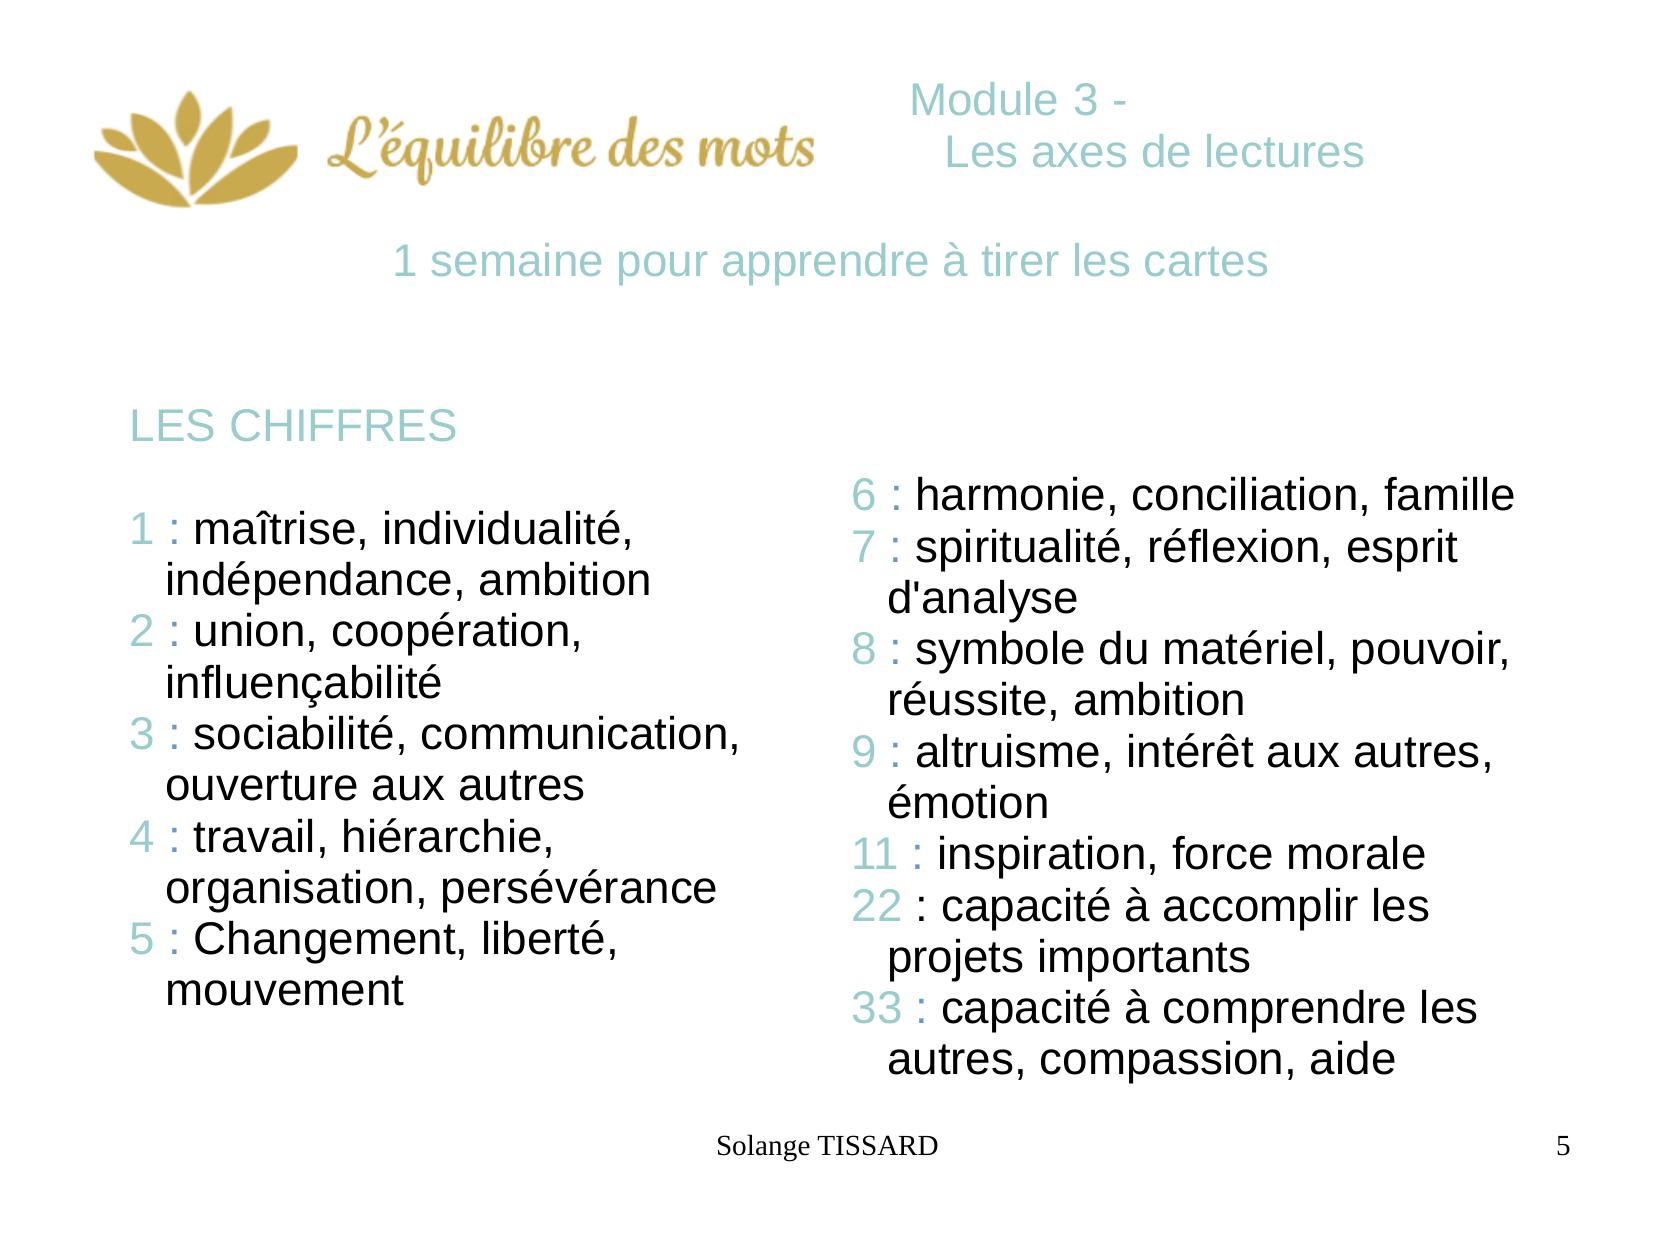

# Module 3 - Les axes de lectures
1 semaine pour apprendre à tirer les cartes
LES CHIFFRES
1 : maîtrise, individualité, indépendance, ambition
2 : union, coopération, influençabilité
3 : sociabilité, communication, ouverture aux autres
4 : travail, hiérarchie, organisation, persévérance
5 : Changement, liberté, mouvement
6 : harmonie, conciliation, famille
7 : spiritualité, réflexion, esprit d'analyse
8 : symbole du matériel, pouvoir, réussite, ambition
9 : altruisme, intérêt aux autres, émotion
11 : inspiration, force morale
22 : capacité à accomplir les projets importants
33 : capacité à comprendre les autres, compassion, aide
Solange TISSARD
5